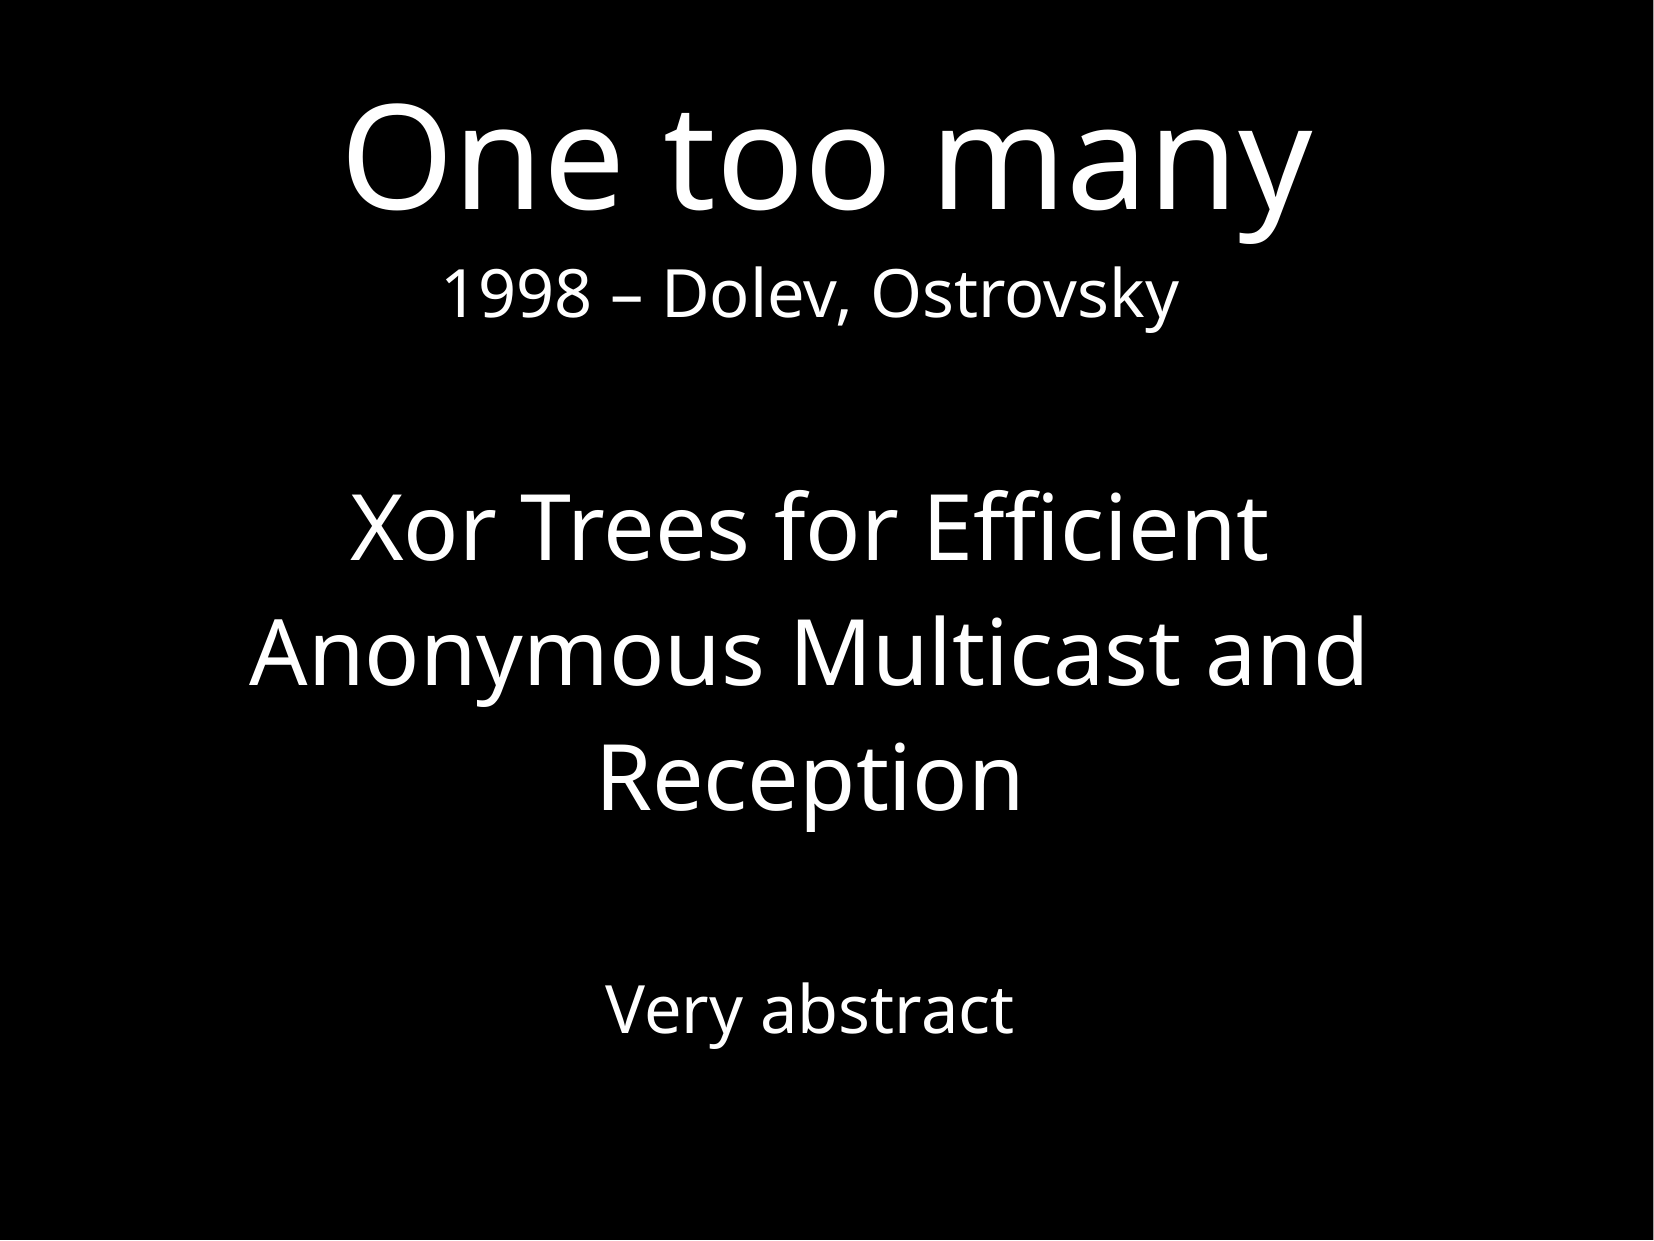

# One too many
1998 – Dolev, Ostrovsky
Xor Trees for Efficient Anonymous Multicast and Reception
Very abstract